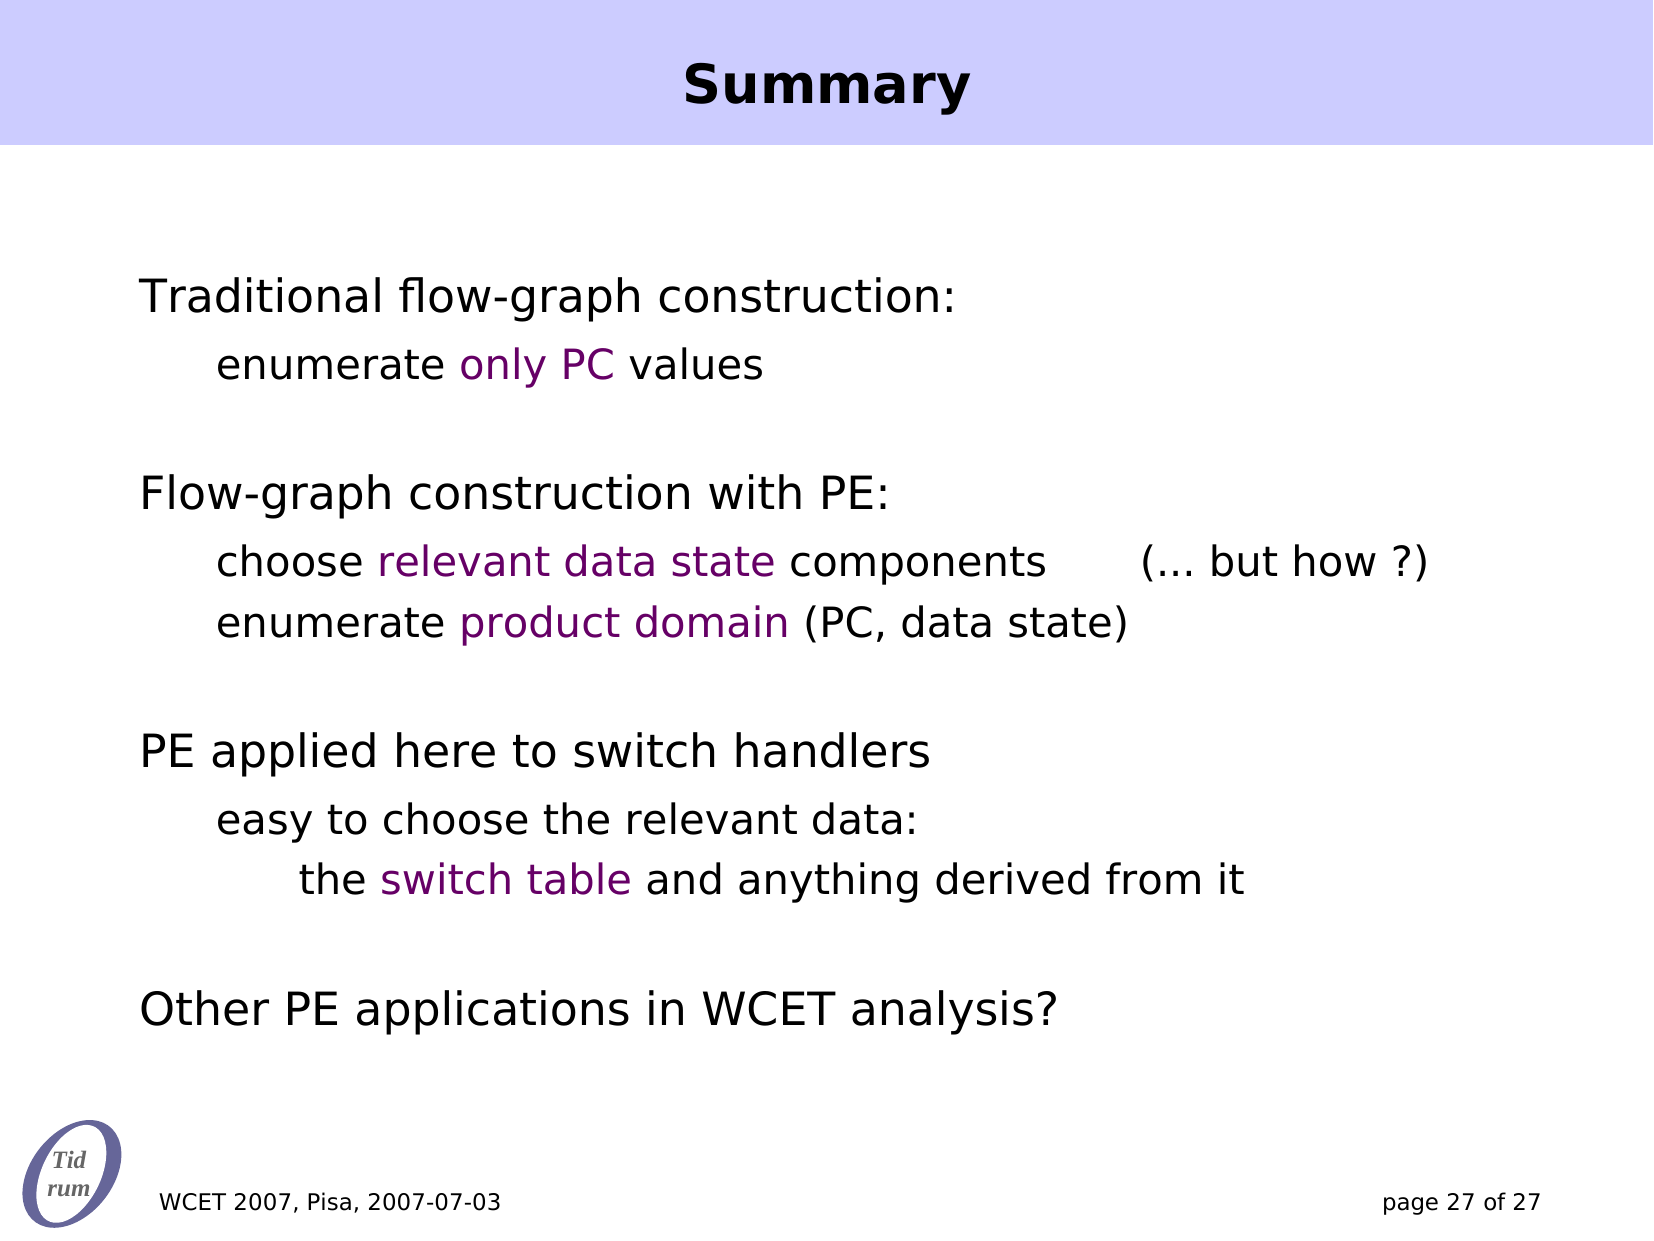

# Summary
Traditional flow-graph construction:
enumerate only PC values
Flow-graph construction with PE:
choose relevant data state components (... but how ?)
enumerate product domain (PC, data state)
PE applied here to switch handlers
easy to choose the relevant data:
the switch table and anything derived from it
Other PE applications in WCET analysis?